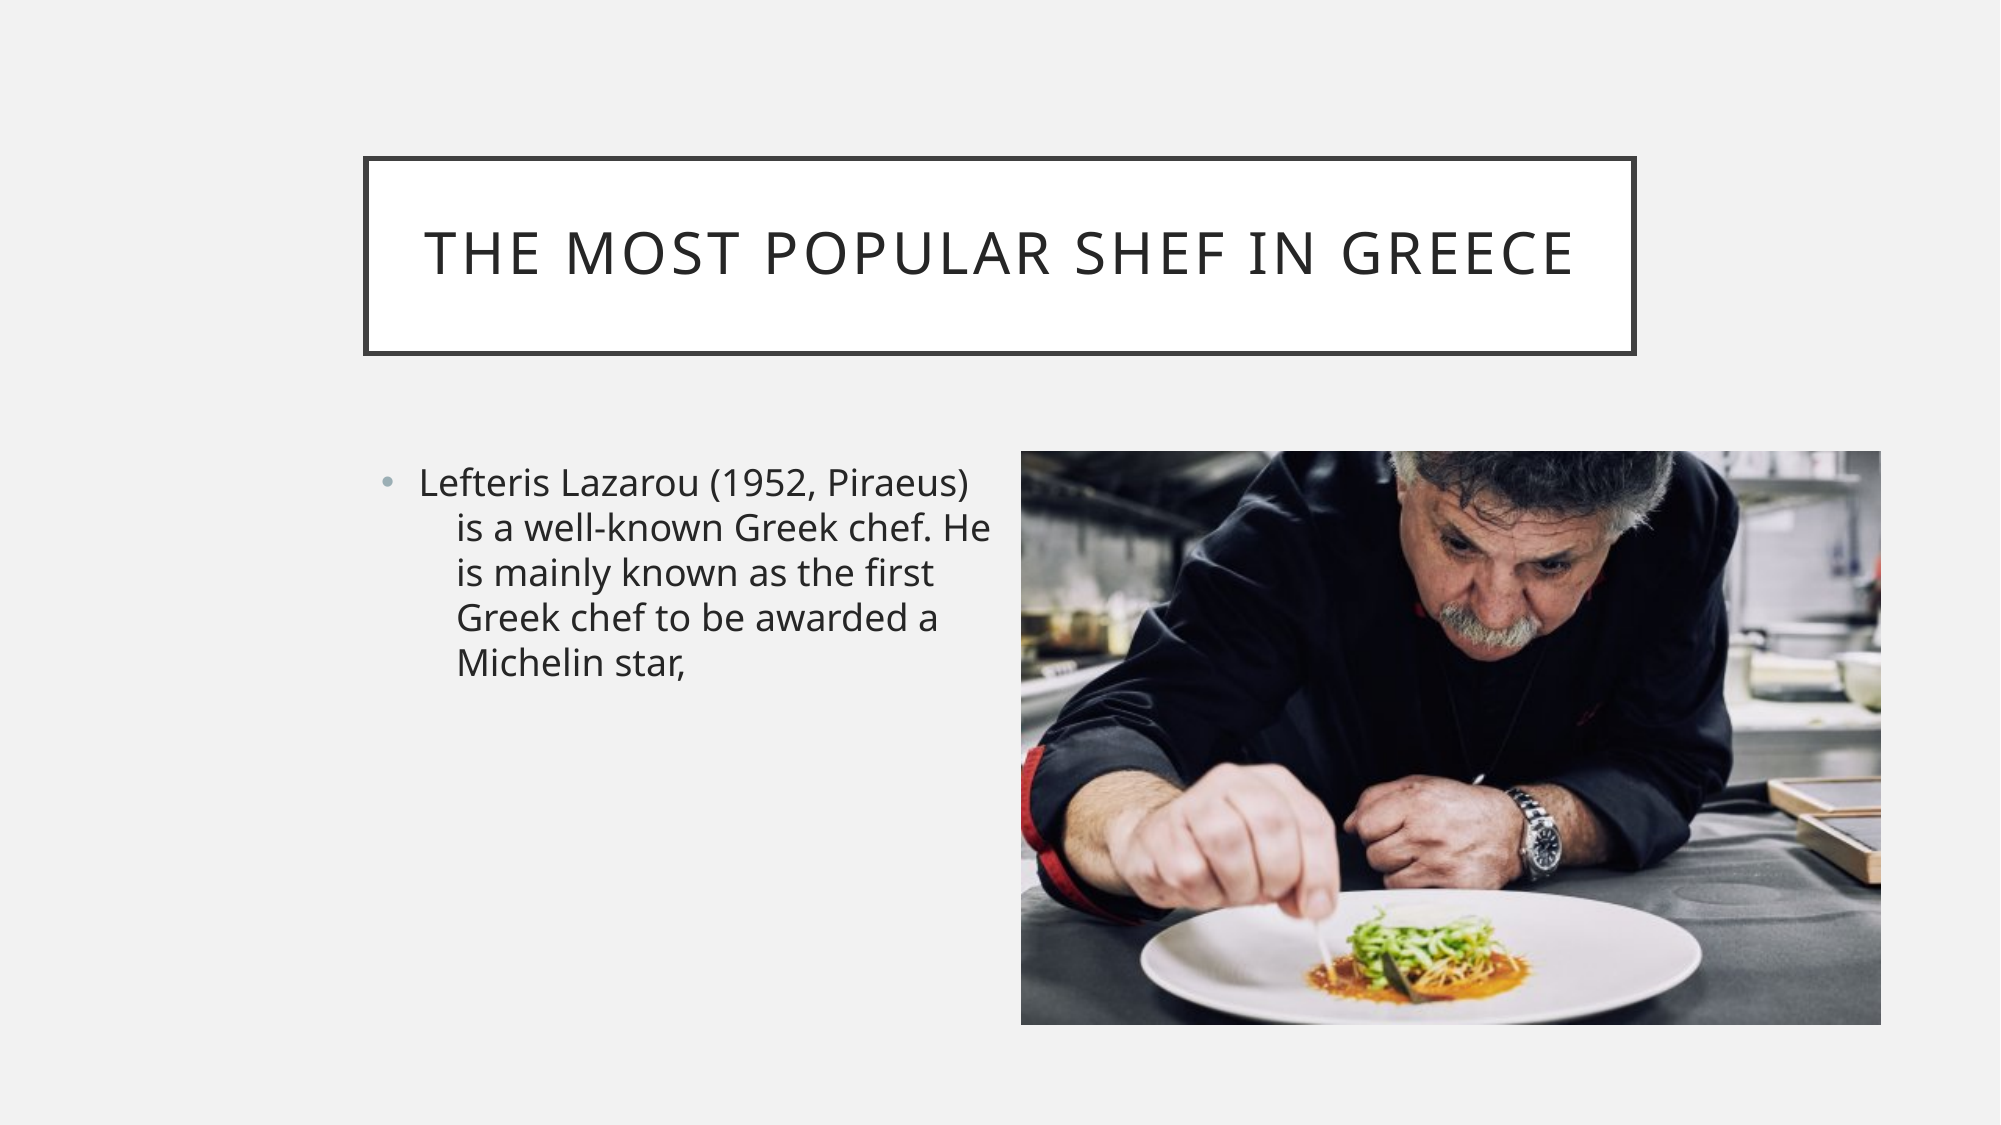

# THE MOST POPULAR SHEF IN GREECE
Lefteris Lazarou (1952, Piraeus) is a well-known Greek chef. He is mainly known as the first Greek chef to be awarded a Michelin star,